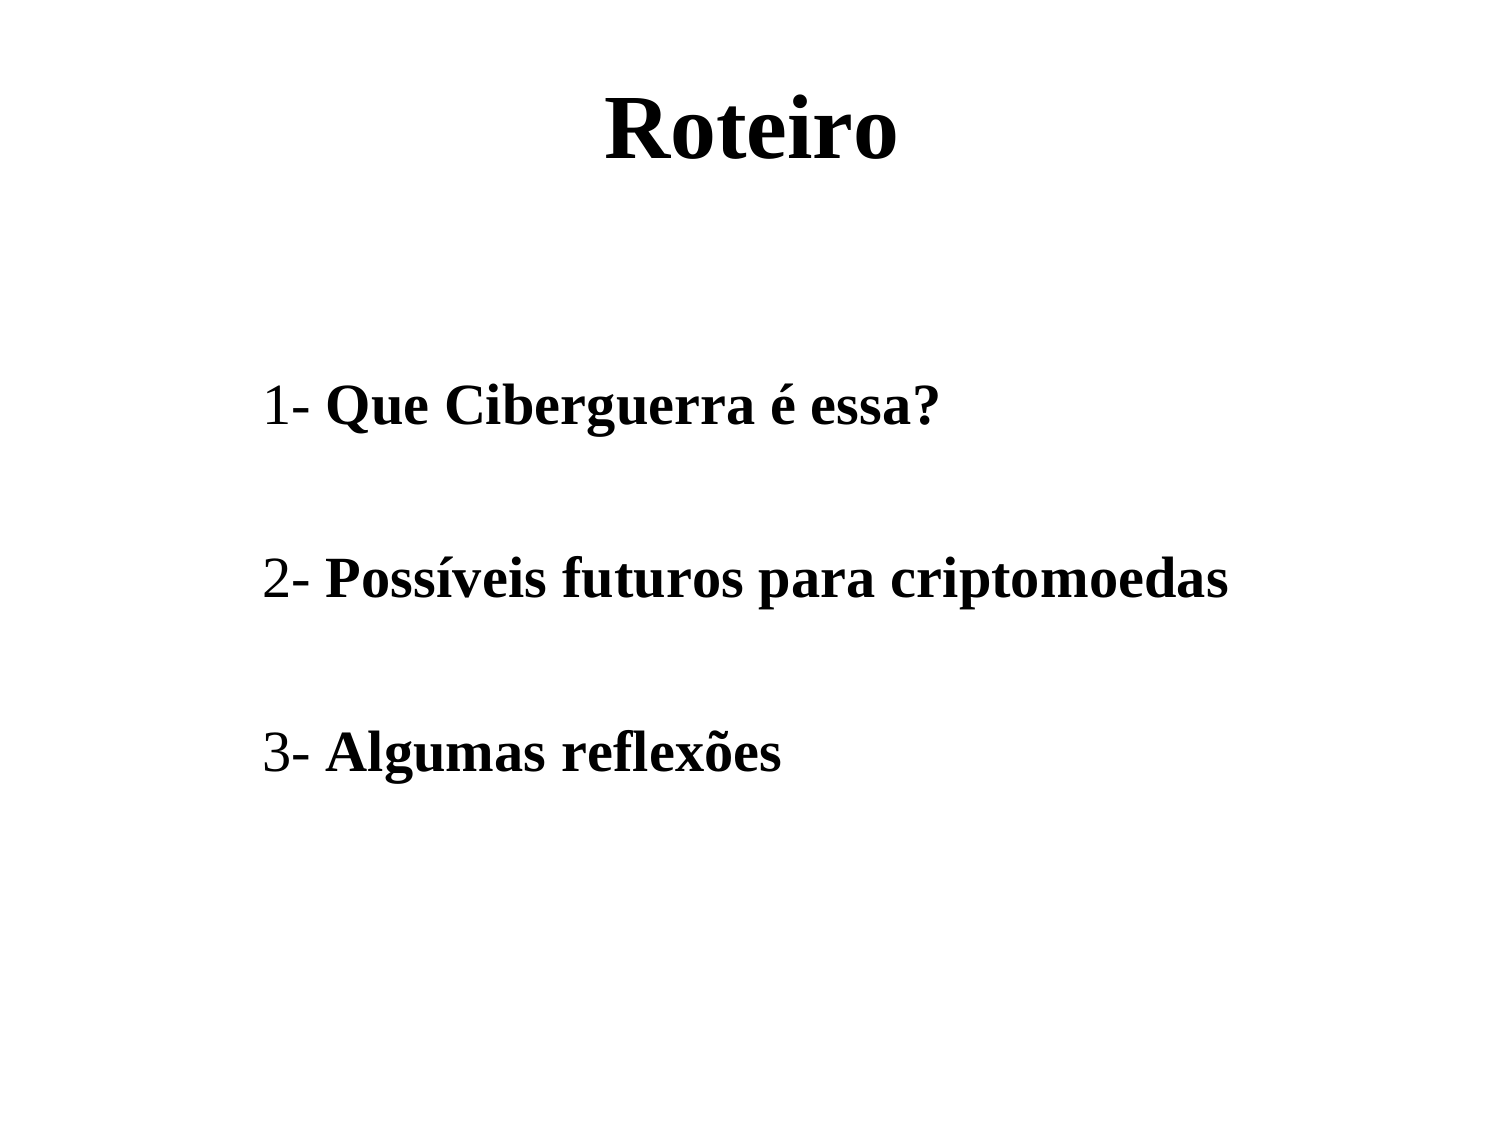

# Roteiro
1- Que Ciberguerra é essa?
2- Possíveis futuros para criptomoedas
3- Algumas reflexões